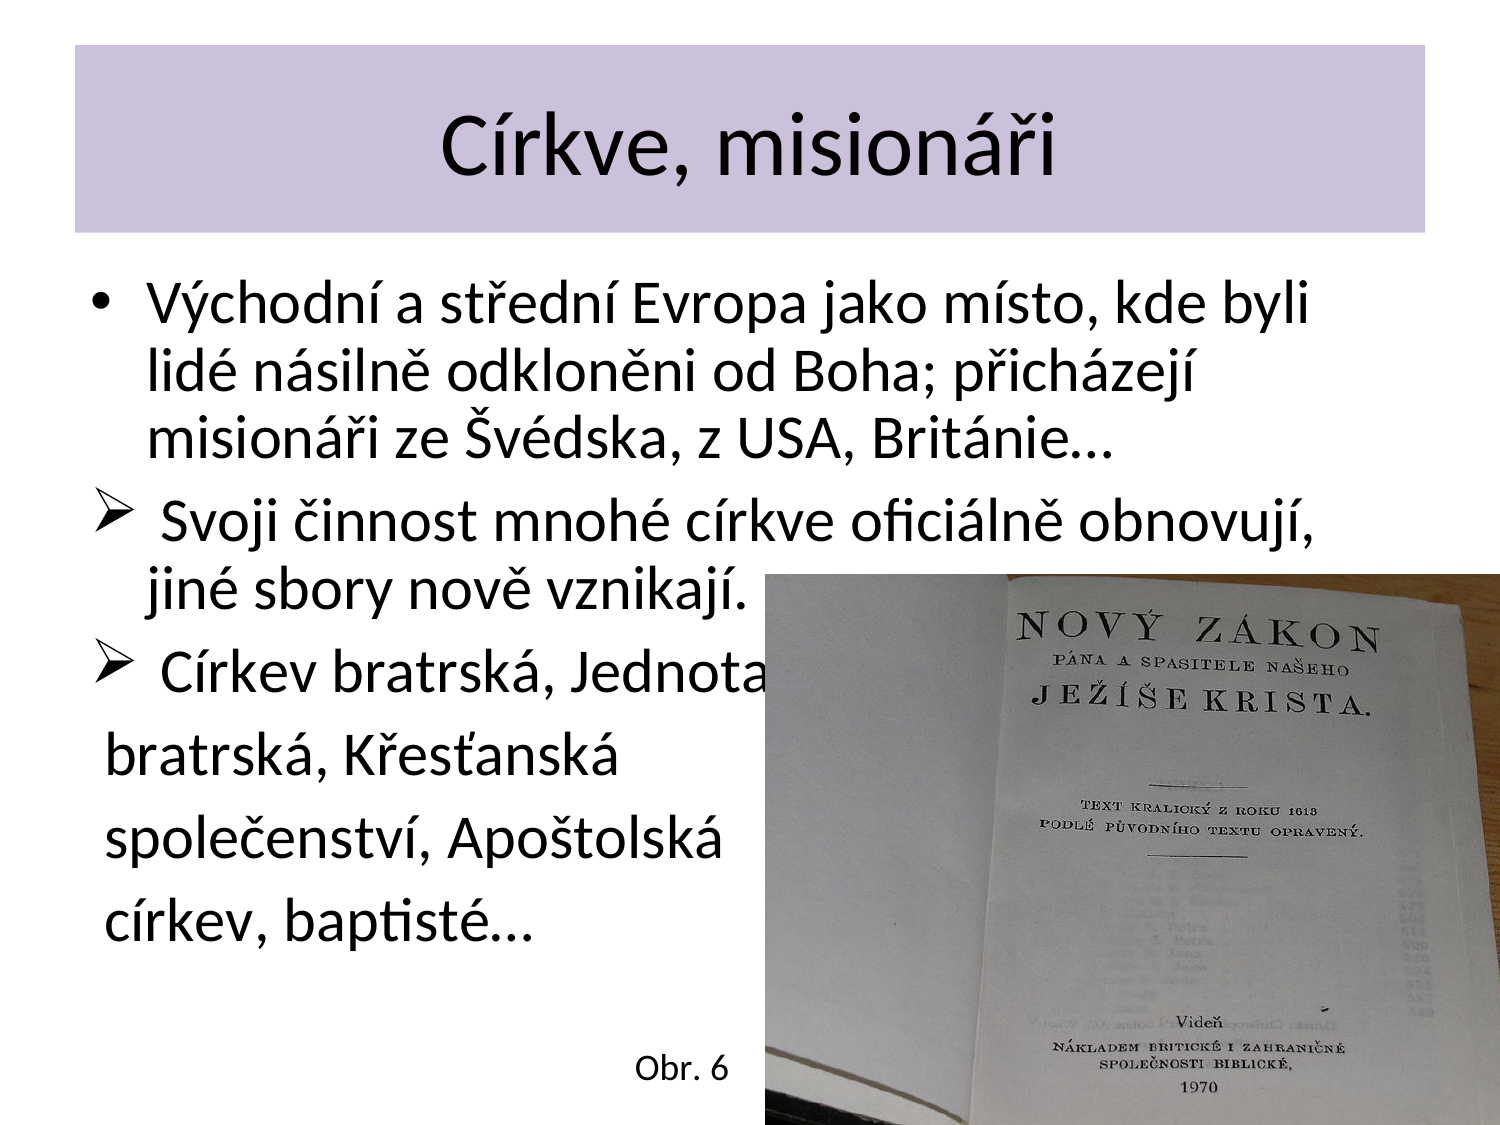

# Církve, misionáři
Východní a střední Evropa jako místo, kde byli lidé násilně odkloněni od Boha; přicházejí misionáři ze Švédska, z USA, Británie…
 Svoji činnost mnohé církve oficiálně obnovují, jiné sbory nově vznikají.
 Církev bratrská, Jednota
 bratrská, Křesťanská
 společenství, Apoštolská
 církev, baptisté…
Obr. 6